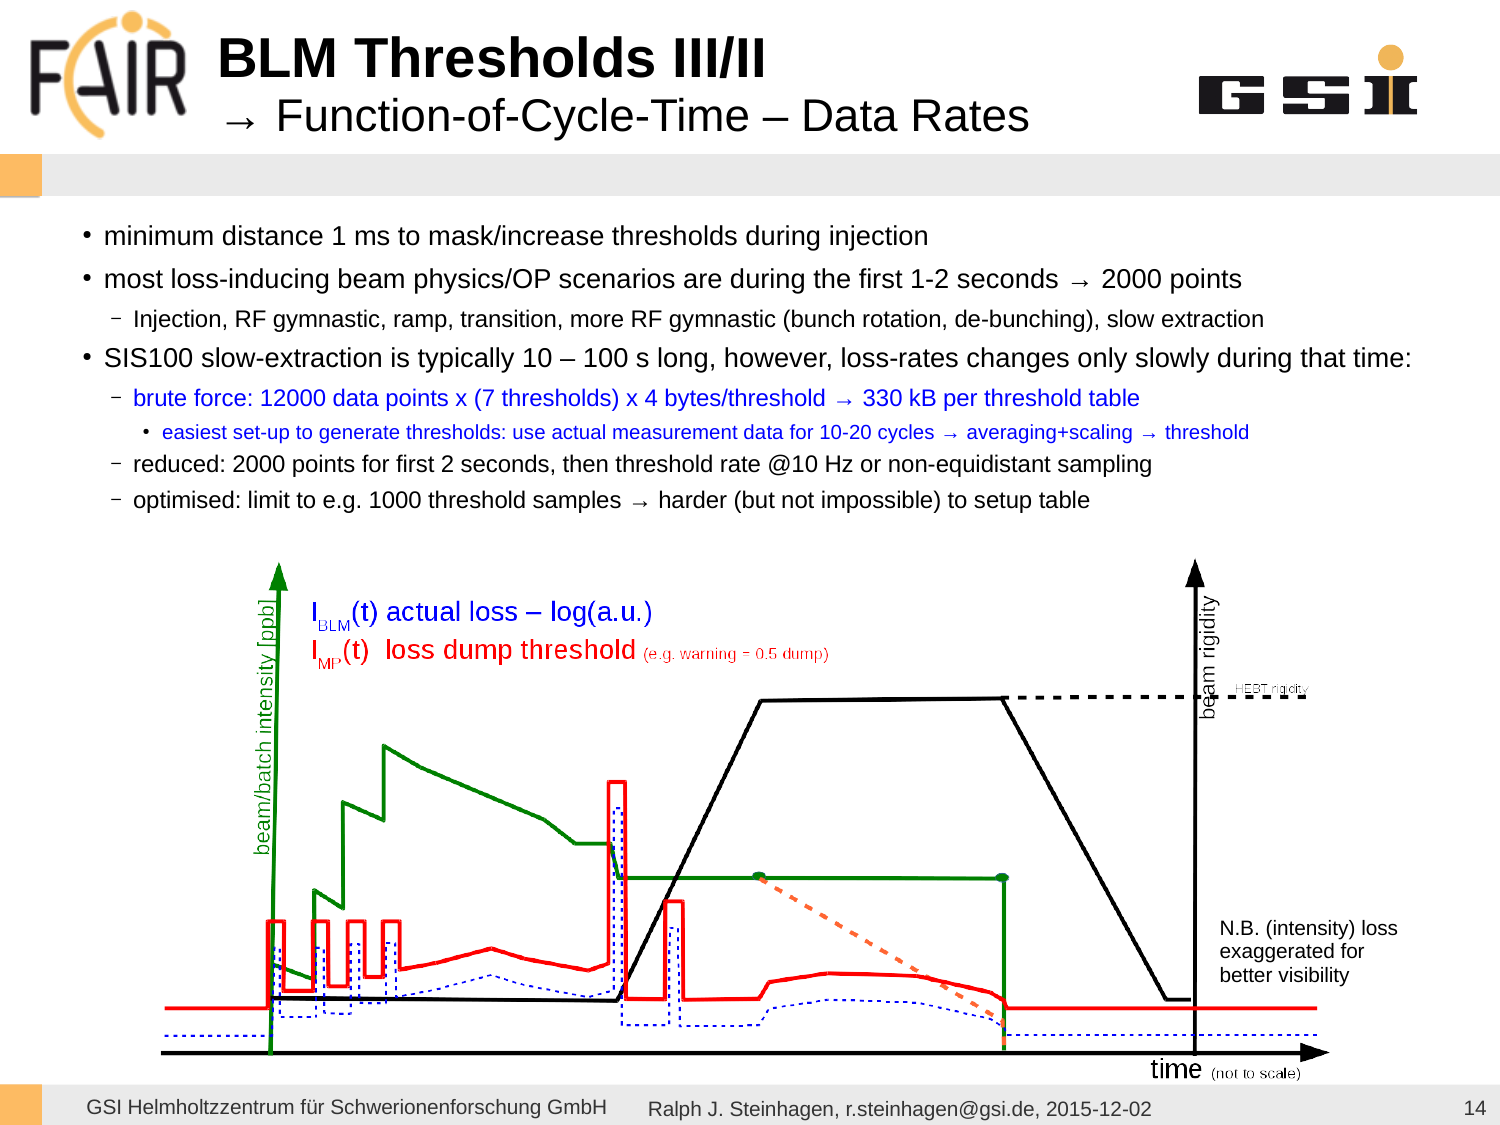

# BLM Thresholds III/II → Function-of-Cycle-Time – Data Rates
minimum distance 1 ms to mask/increase thresholds during injection
most loss-inducing beam physics/OP scenarios are during the first 1-2 seconds → 2000 points
Injection, RF gymnastic, ramp, transition, more RF gymnastic (bunch rotation, de-bunching), slow extraction
SIS100 slow-extraction is typically 10 – 100 s long, however, loss-rates changes only slowly during that time:
brute force: 12000 data points x (7 thresholds) x 4 bytes/threshold → 330 kB per threshold table
easiest set-up to generate thresholds: use actual measurement data for 10-20 cycles → averaging+scaling → threshold
reduced: 2000 points for first 2 seconds, then threshold rate @10 Hz or non-equidistant sampling
optimised: limit to e.g. 1000 threshold samples → harder (but not impossible) to setup table
N.B. (intensity) loss exaggerated for better visibility